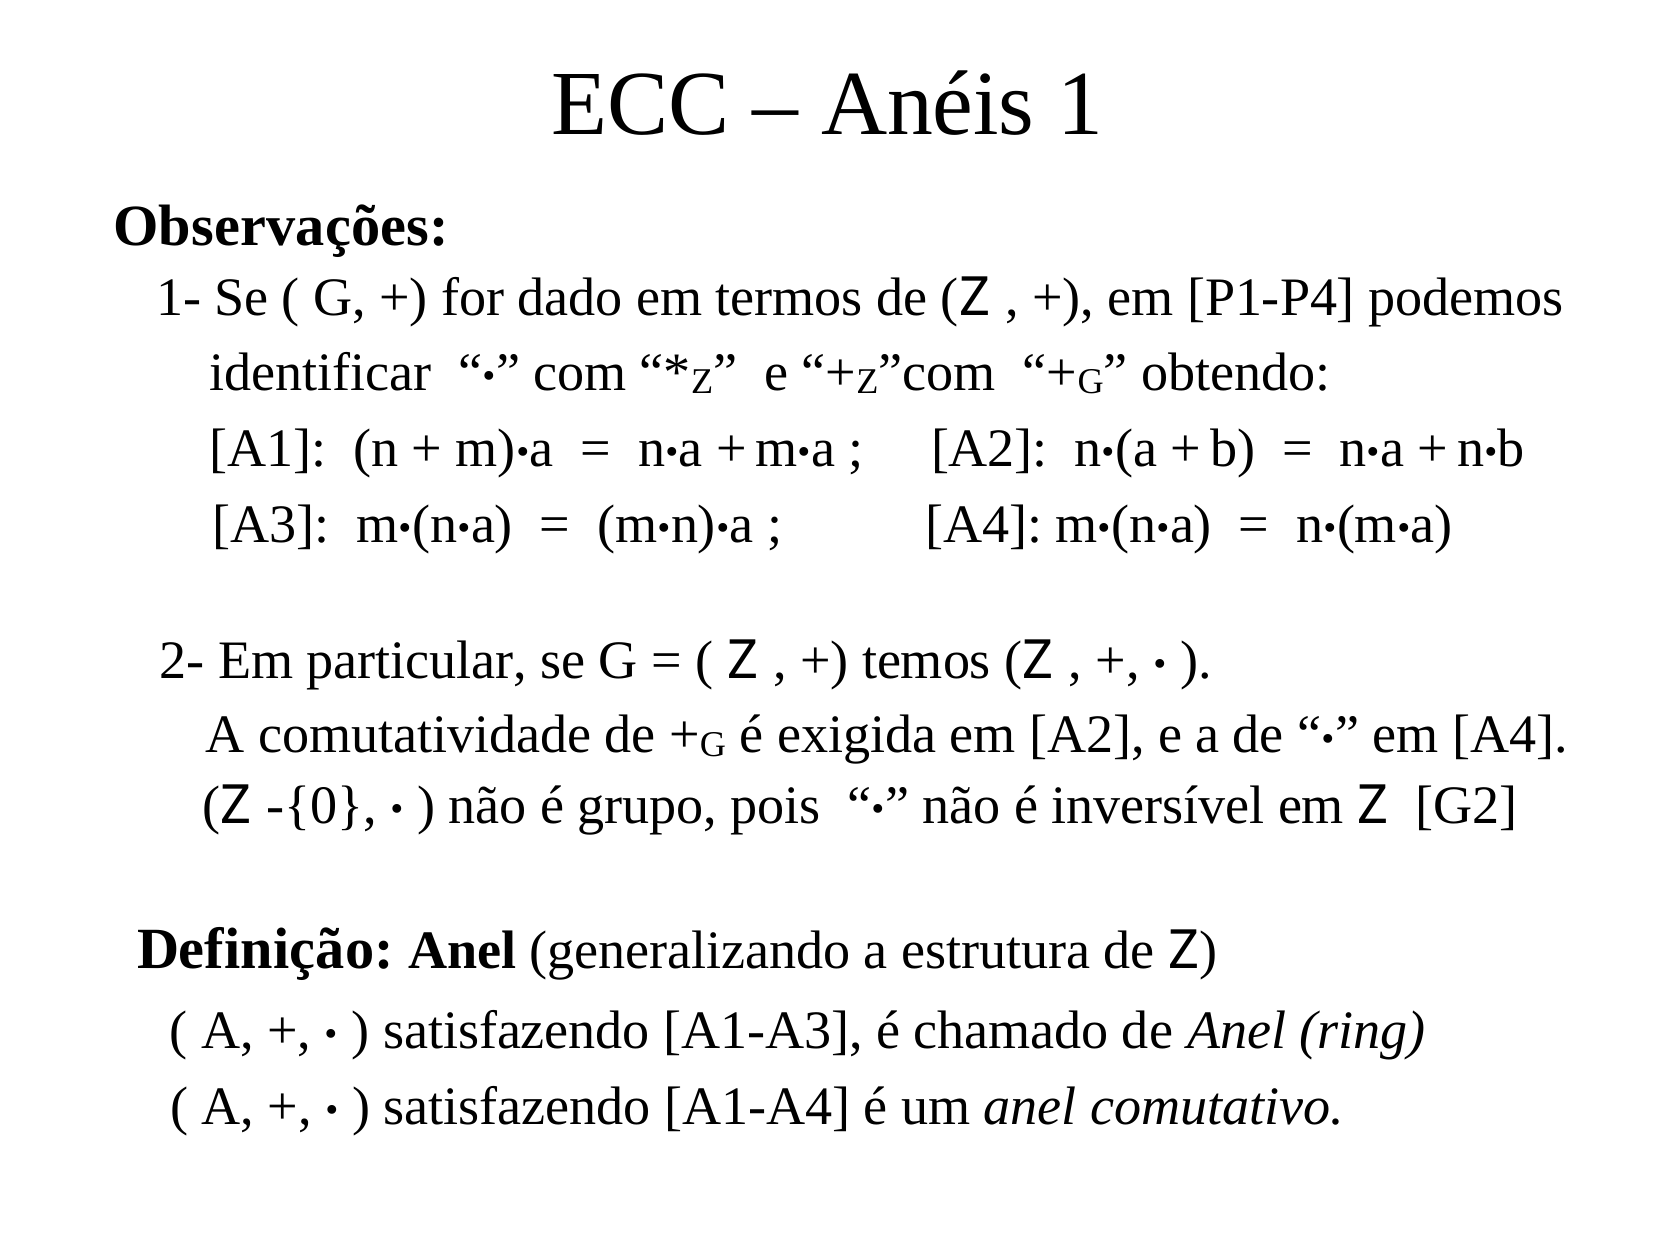

# ECC – Anéis 1
Observações:
1- Se ( G, +) for dado em termos de (Z , +), em [P1-P4] podemos identificar “.” com “*Z” e “+Z”com “+G” obtendo:
[A1]: (n + m).a = n.a + m.a ; [A2]: n.(a + b) = n.a + n.b
[A3]: m.(n.a) = (m.n).a ; 	[A4]: m.(n.a) = n.(m.a)
2- Em particular, se G = ( Z , +) temos (Z , +, . ).
A comutatividade de +G é exigida em [A2], e a de “.” em [A4].
(Z -{0}, . ) não é grupo, pois “.” não é inversível em Z [G2]
 Definição: Anel (generalizando a estrutura de Z)
 ( A, +, . ) satisfazendo [A1-A3], é chamado de Anel (ring)
( A, +, . ) satisfazendo [A1-A4] é um anel comutativo.